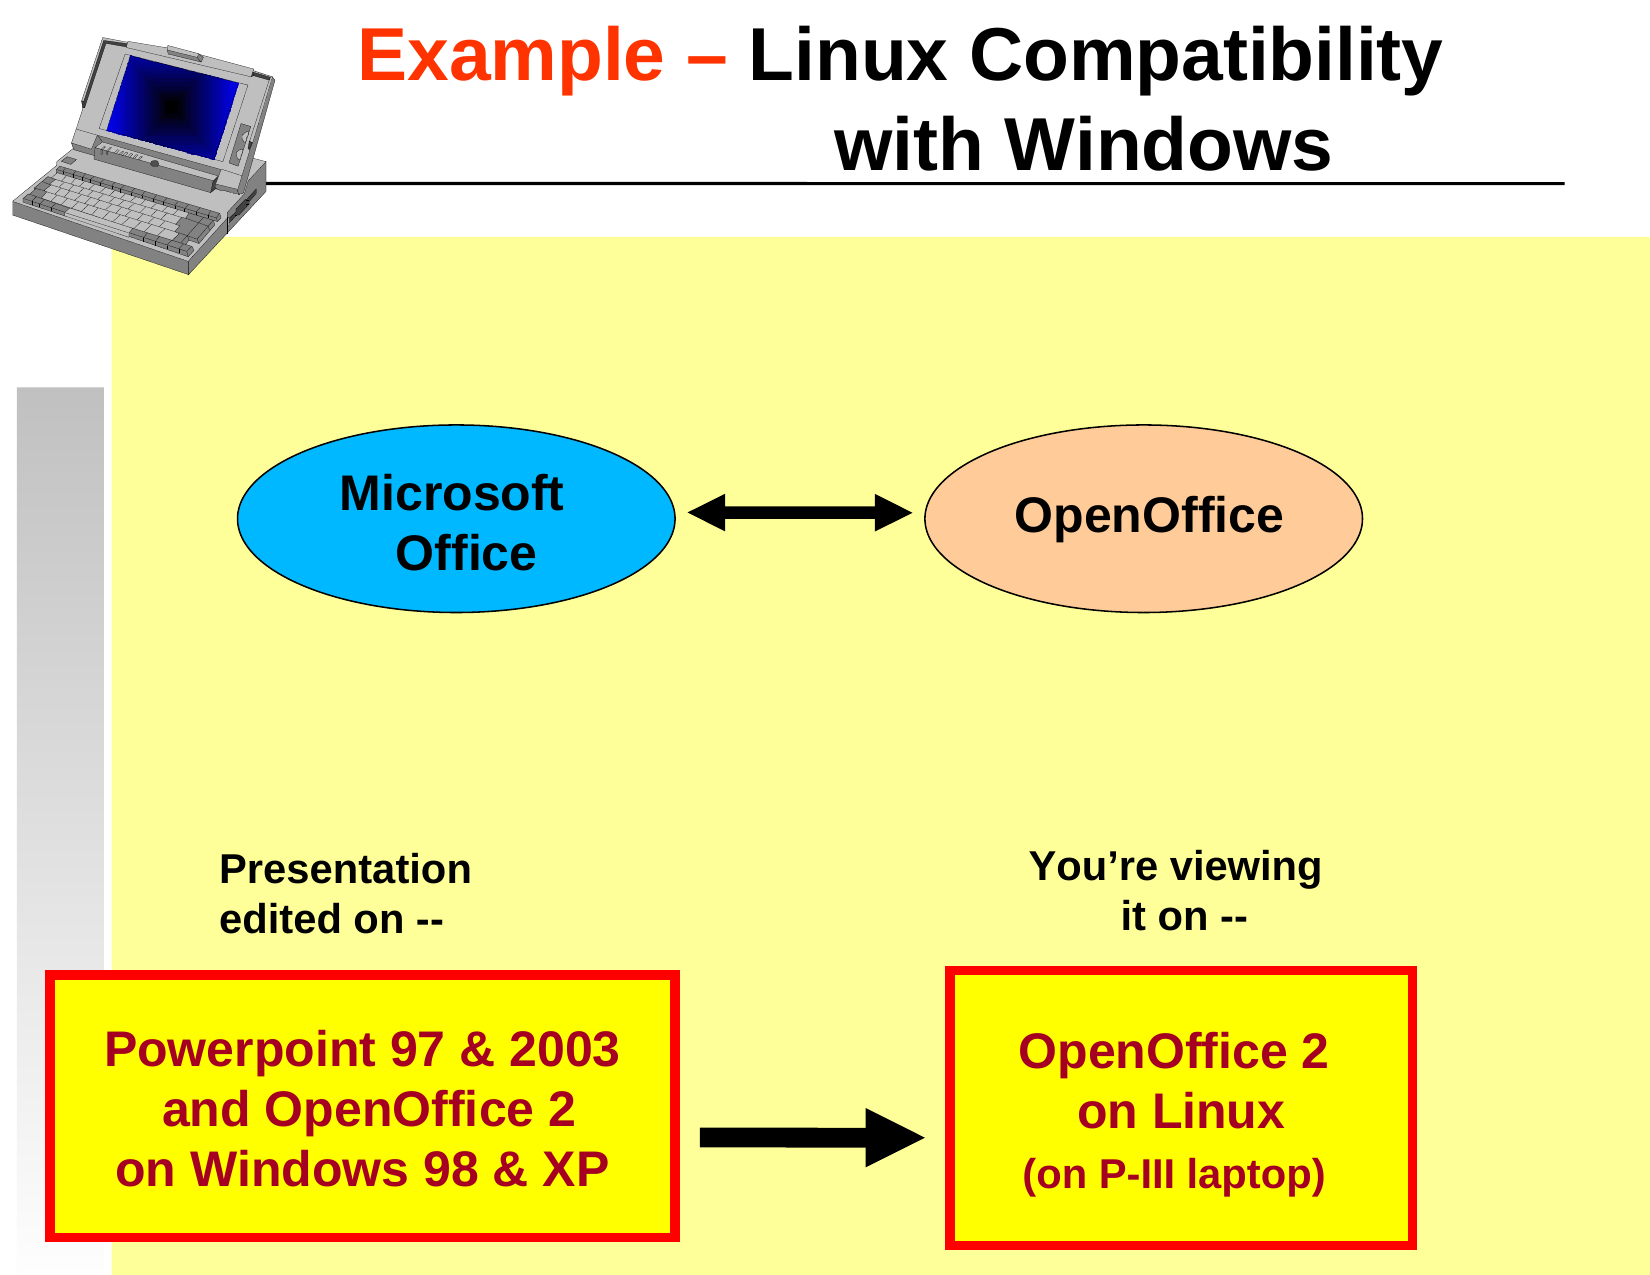

Example – Linux Compatibility
 with Windows
Microsoft
 Office
OpenOffice
You’re viewing
 it on --
Presentation
edited on --
OpenOffice 2
on Linux
(on P-III laptop)
Powerpoint 97 & 2003
 and OpenOffice 2
on Windows 98 & XP